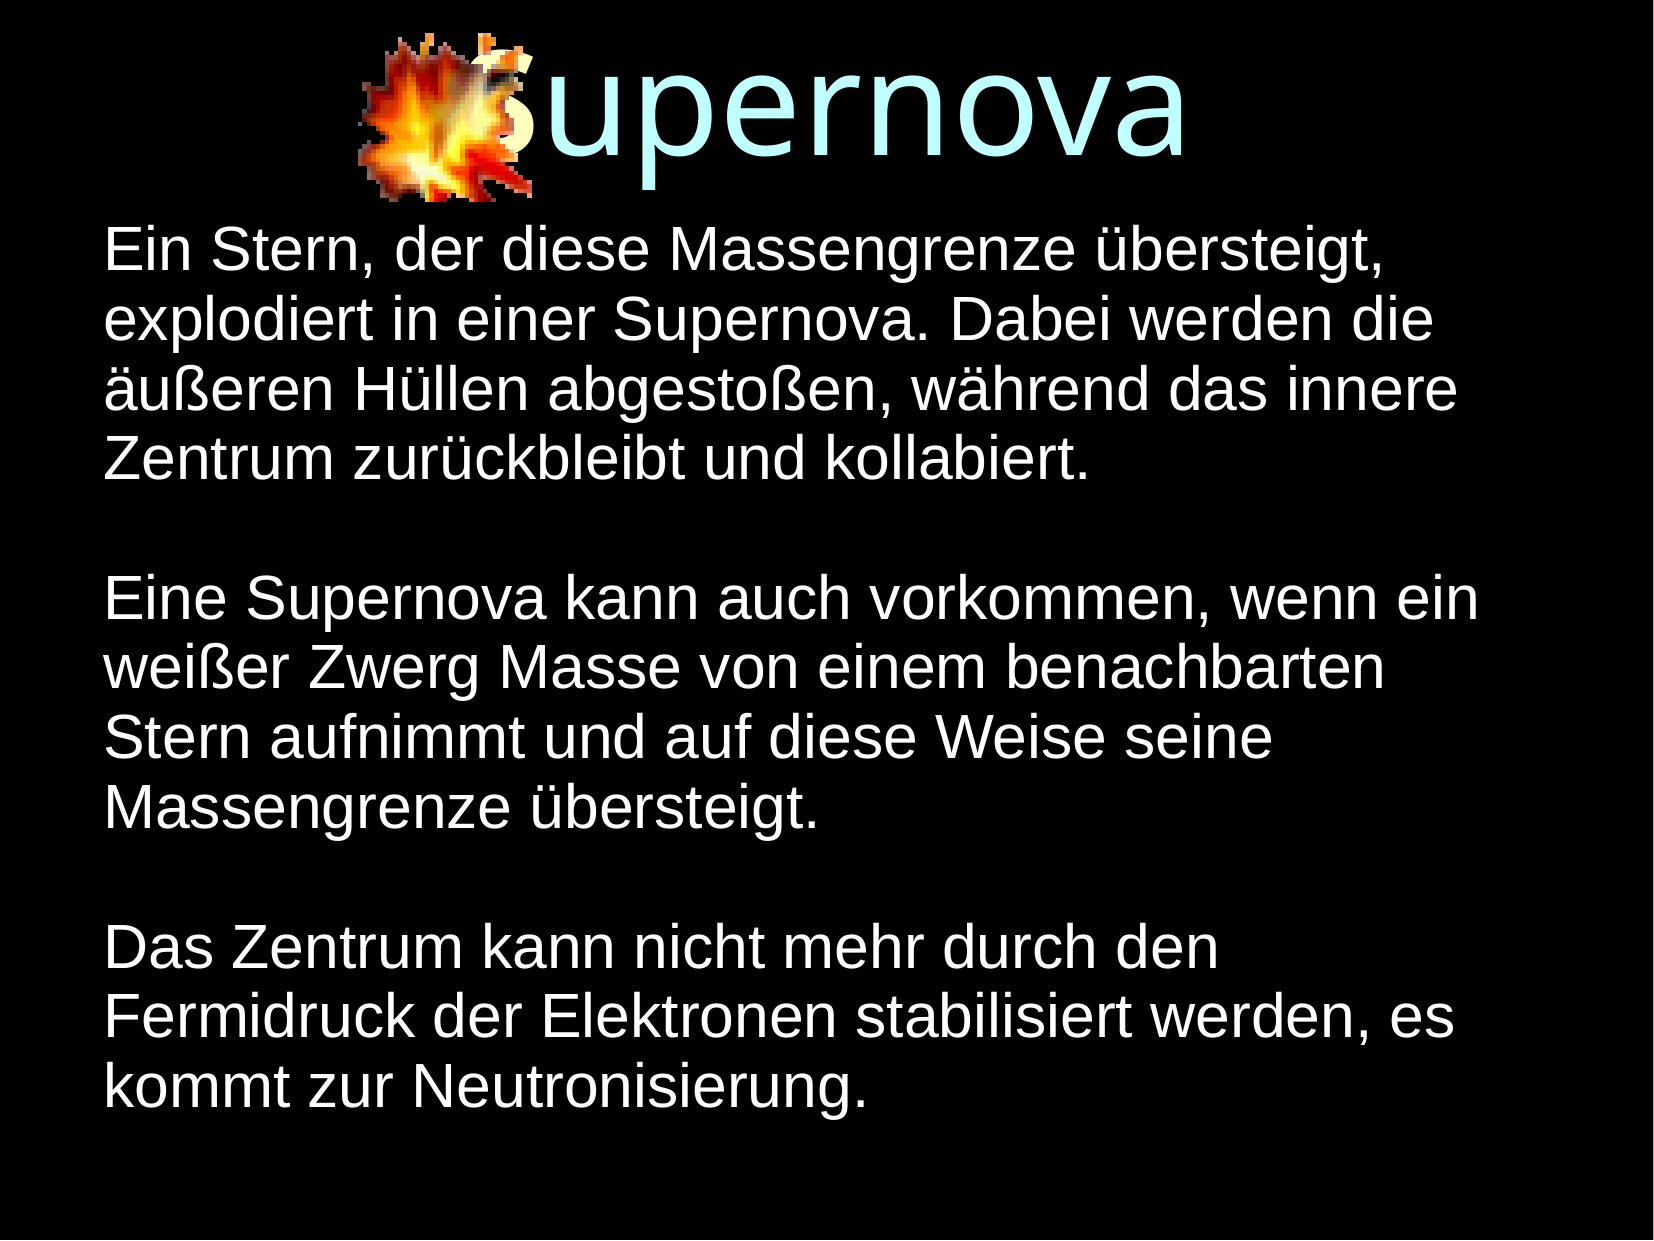

# Supernova
Ein Stern, der diese Massengrenze übersteigt, explodiert in einer Supernova. Dabei werden die äußeren Hüllen abgestoßen, während das innere Zentrum zurückbleibt und kollabiert.
Eine Supernova kann auch vorkommen, wenn ein weißer Zwerg Masse von einem benachbarten Stern aufnimmt und auf diese Weise seine Massengrenze übersteigt.
Das Zentrum kann nicht mehr durch den Fermidruck der Elektronen stabilisiert werden, es kommt zur Neutronisierung.